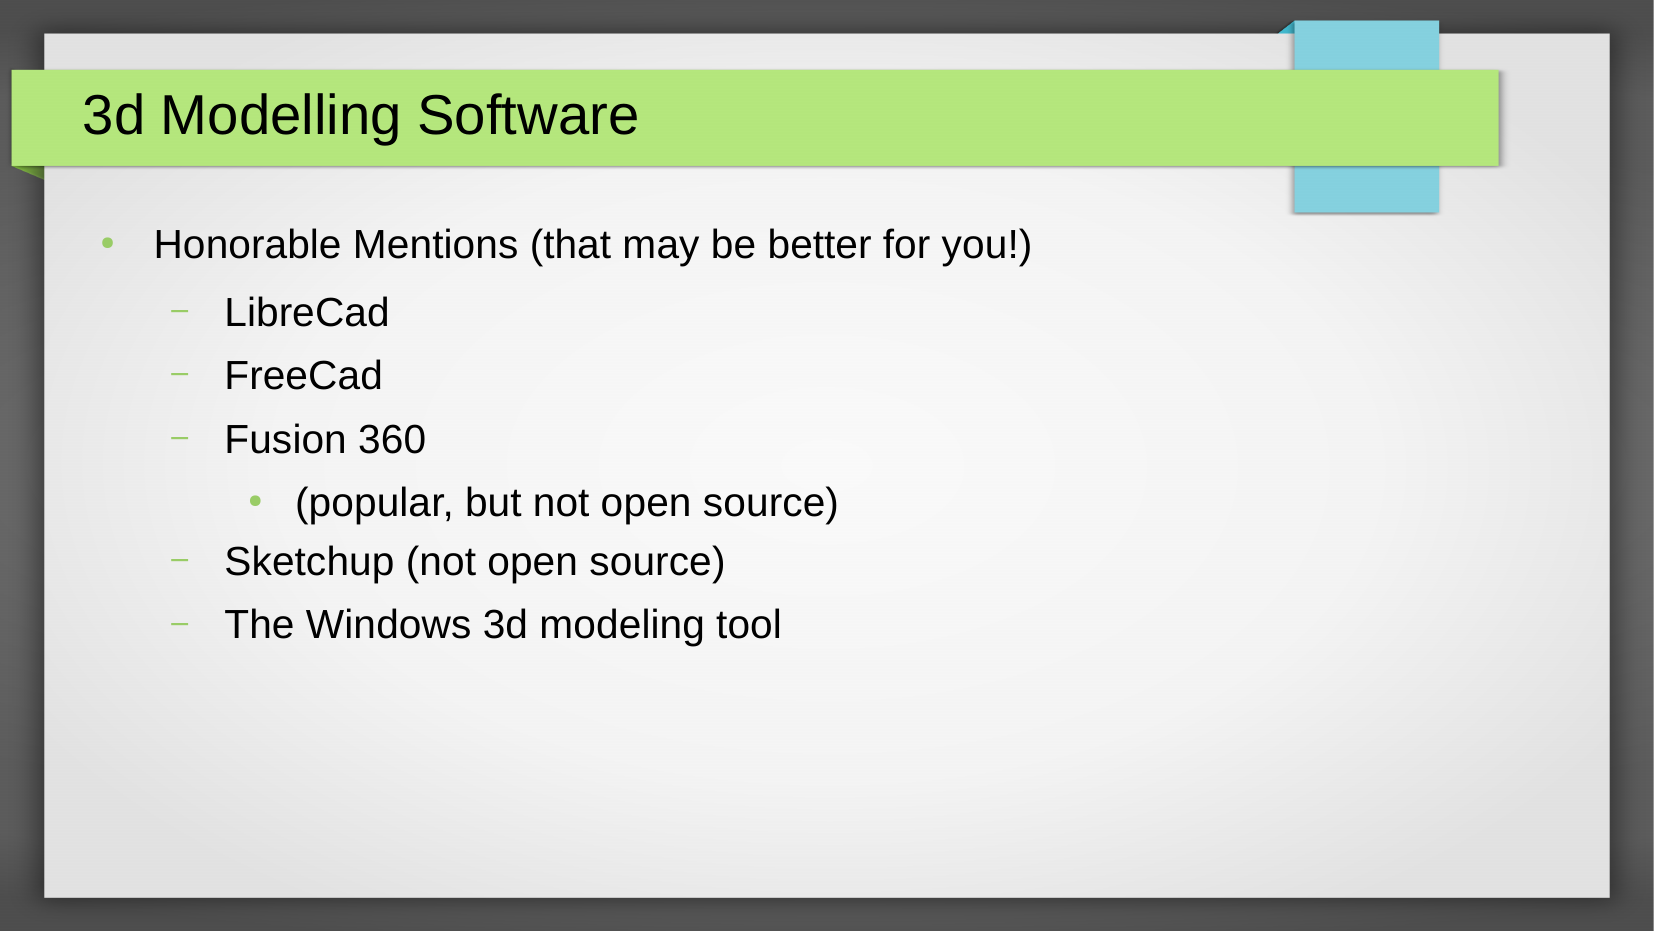

# 3d Modelling Software
Honorable Mentions (that may be better for you!)
LibreCad
FreeCad
Fusion 360
(popular, but not open source)
Sketchup (not open source)
The Windows 3d modeling tool